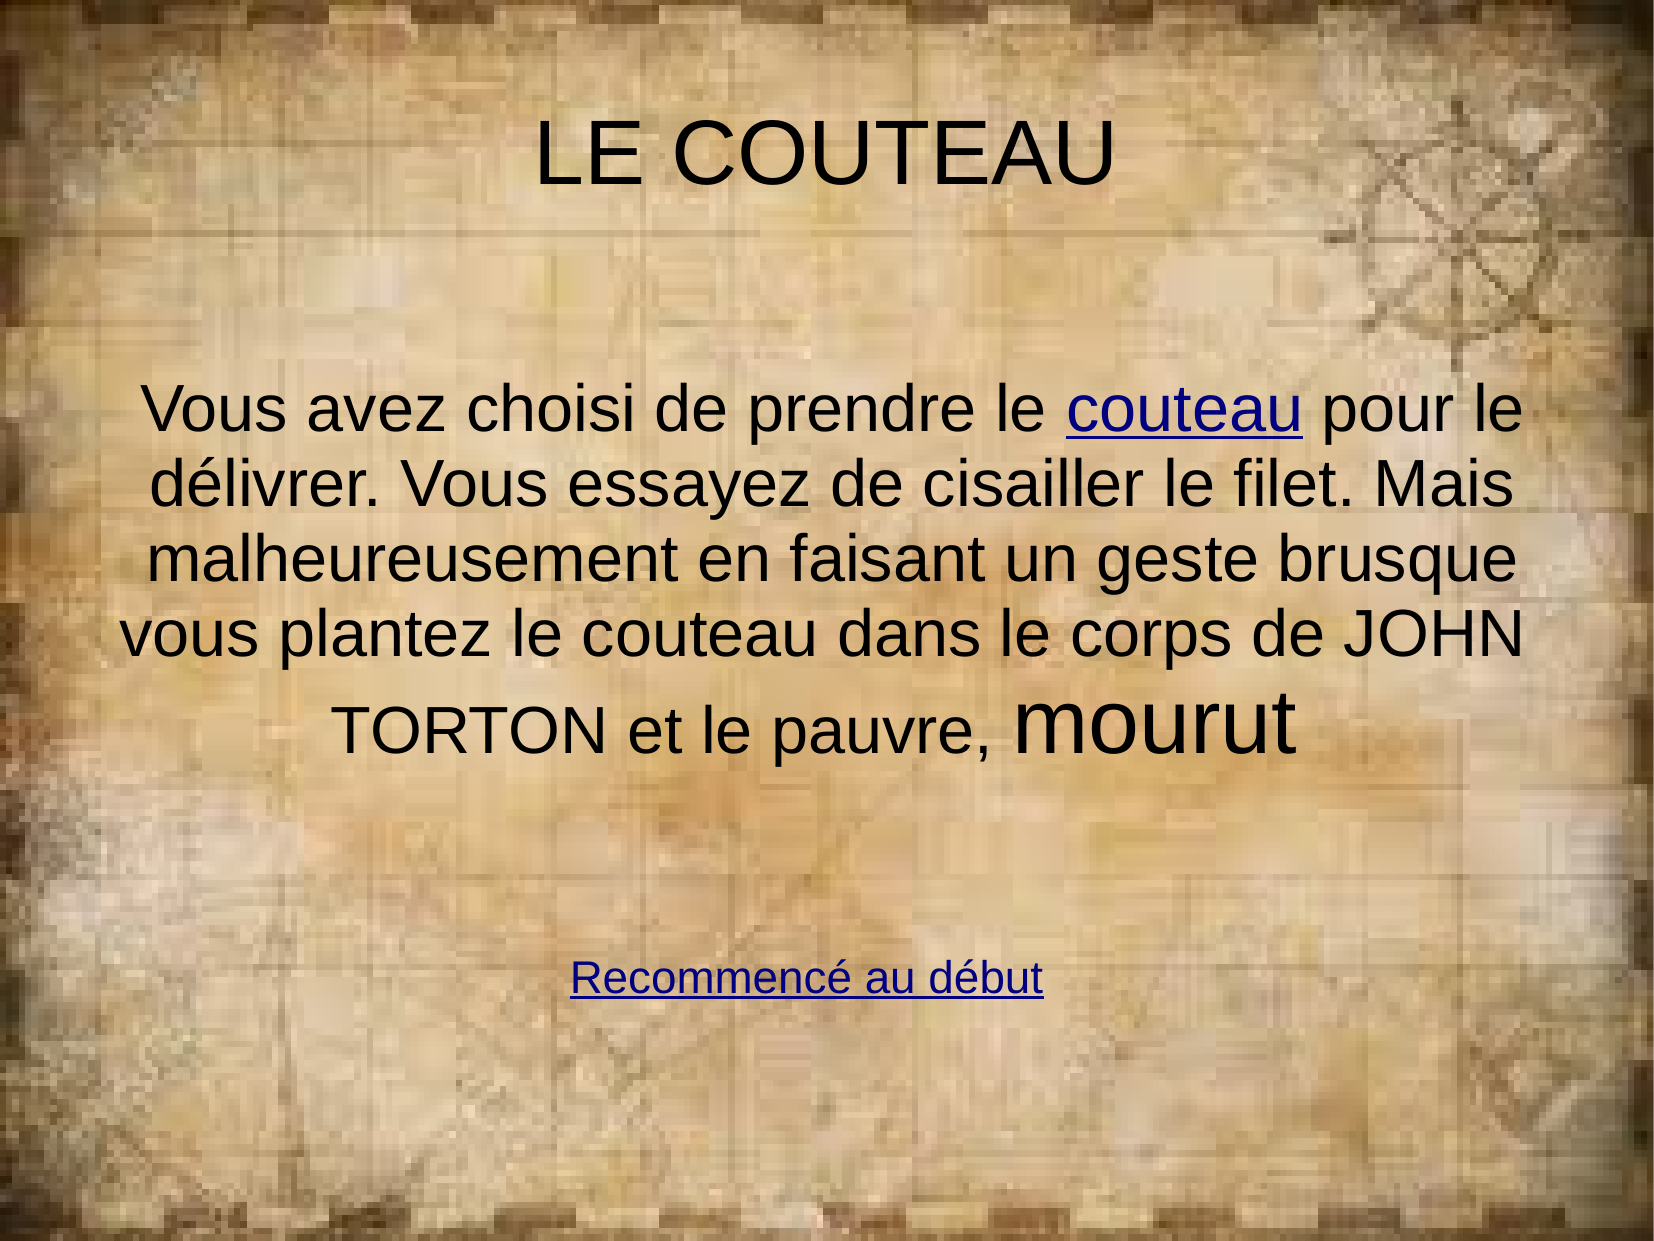

# LE COUTEAU
Vous avez choisi de prendre le couteau pour le délivrer. Vous essayez de cisailler le filet. Mais malheureusement en faisant un geste brusque vous plantez le couteau dans le corps de JOHN TORTON et le pauvre, mourut
Recommencé au début